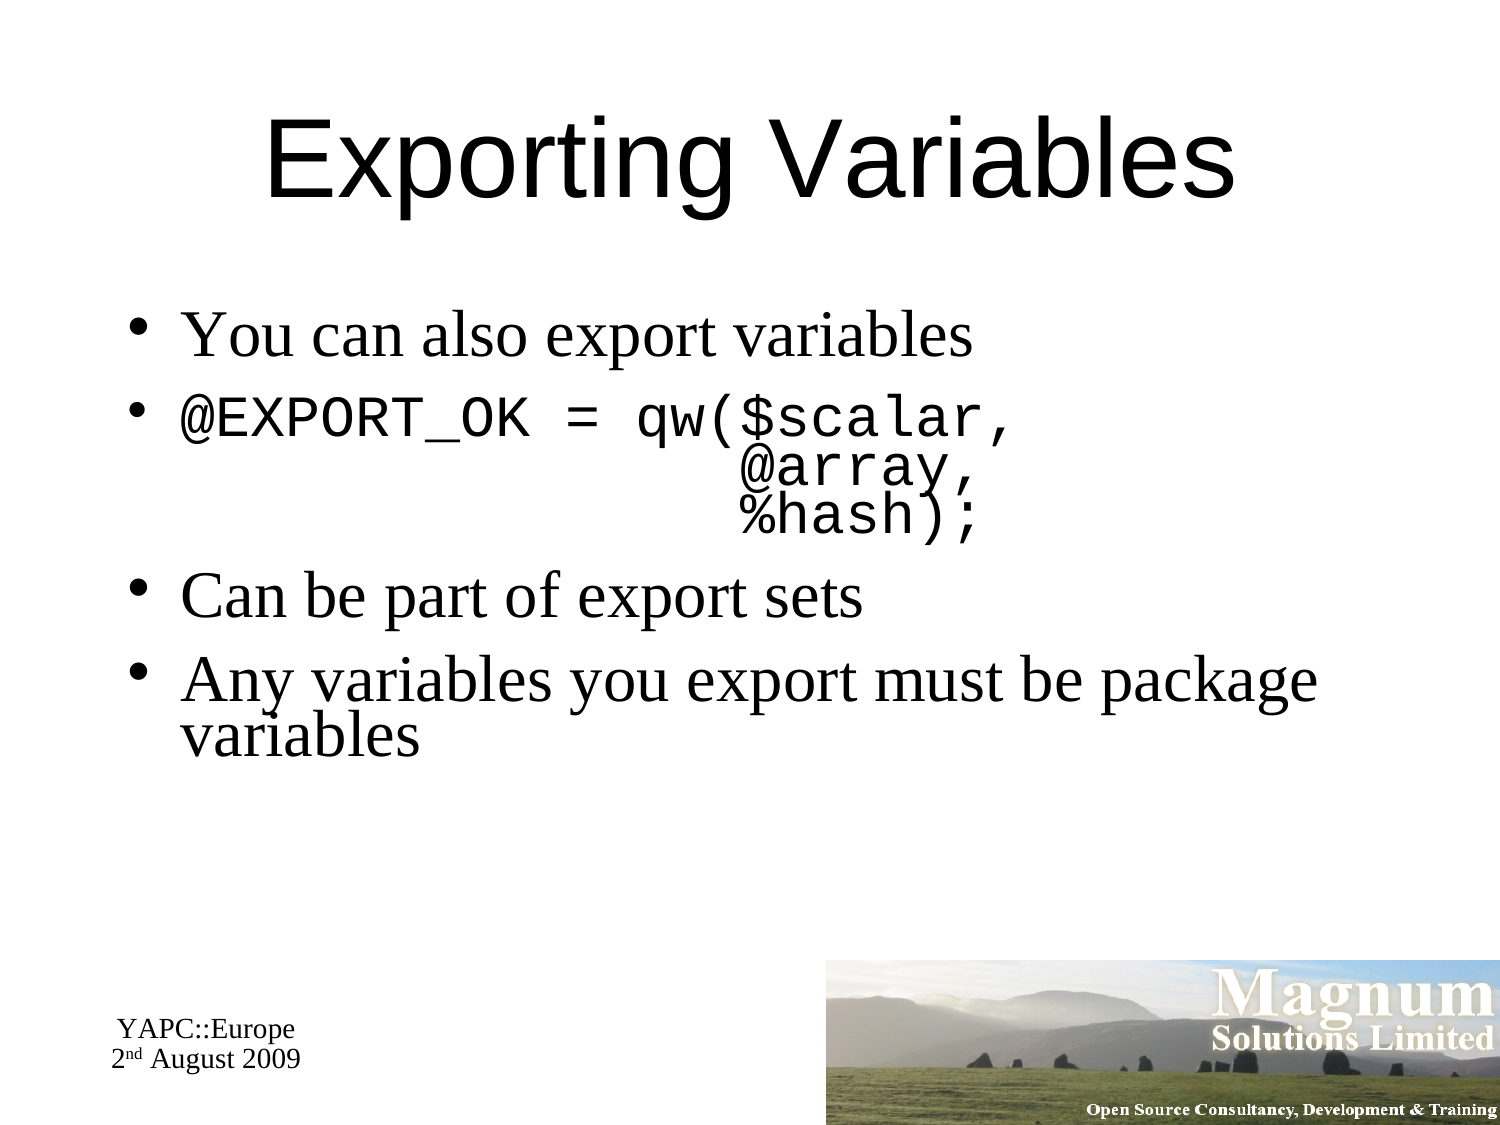

# Exporting Variables
You can also export variables
@EXPORT_OK = qw($scalar,
 @array,
 %hash);
Can be part of export sets
Any variables you export must be package variables
67